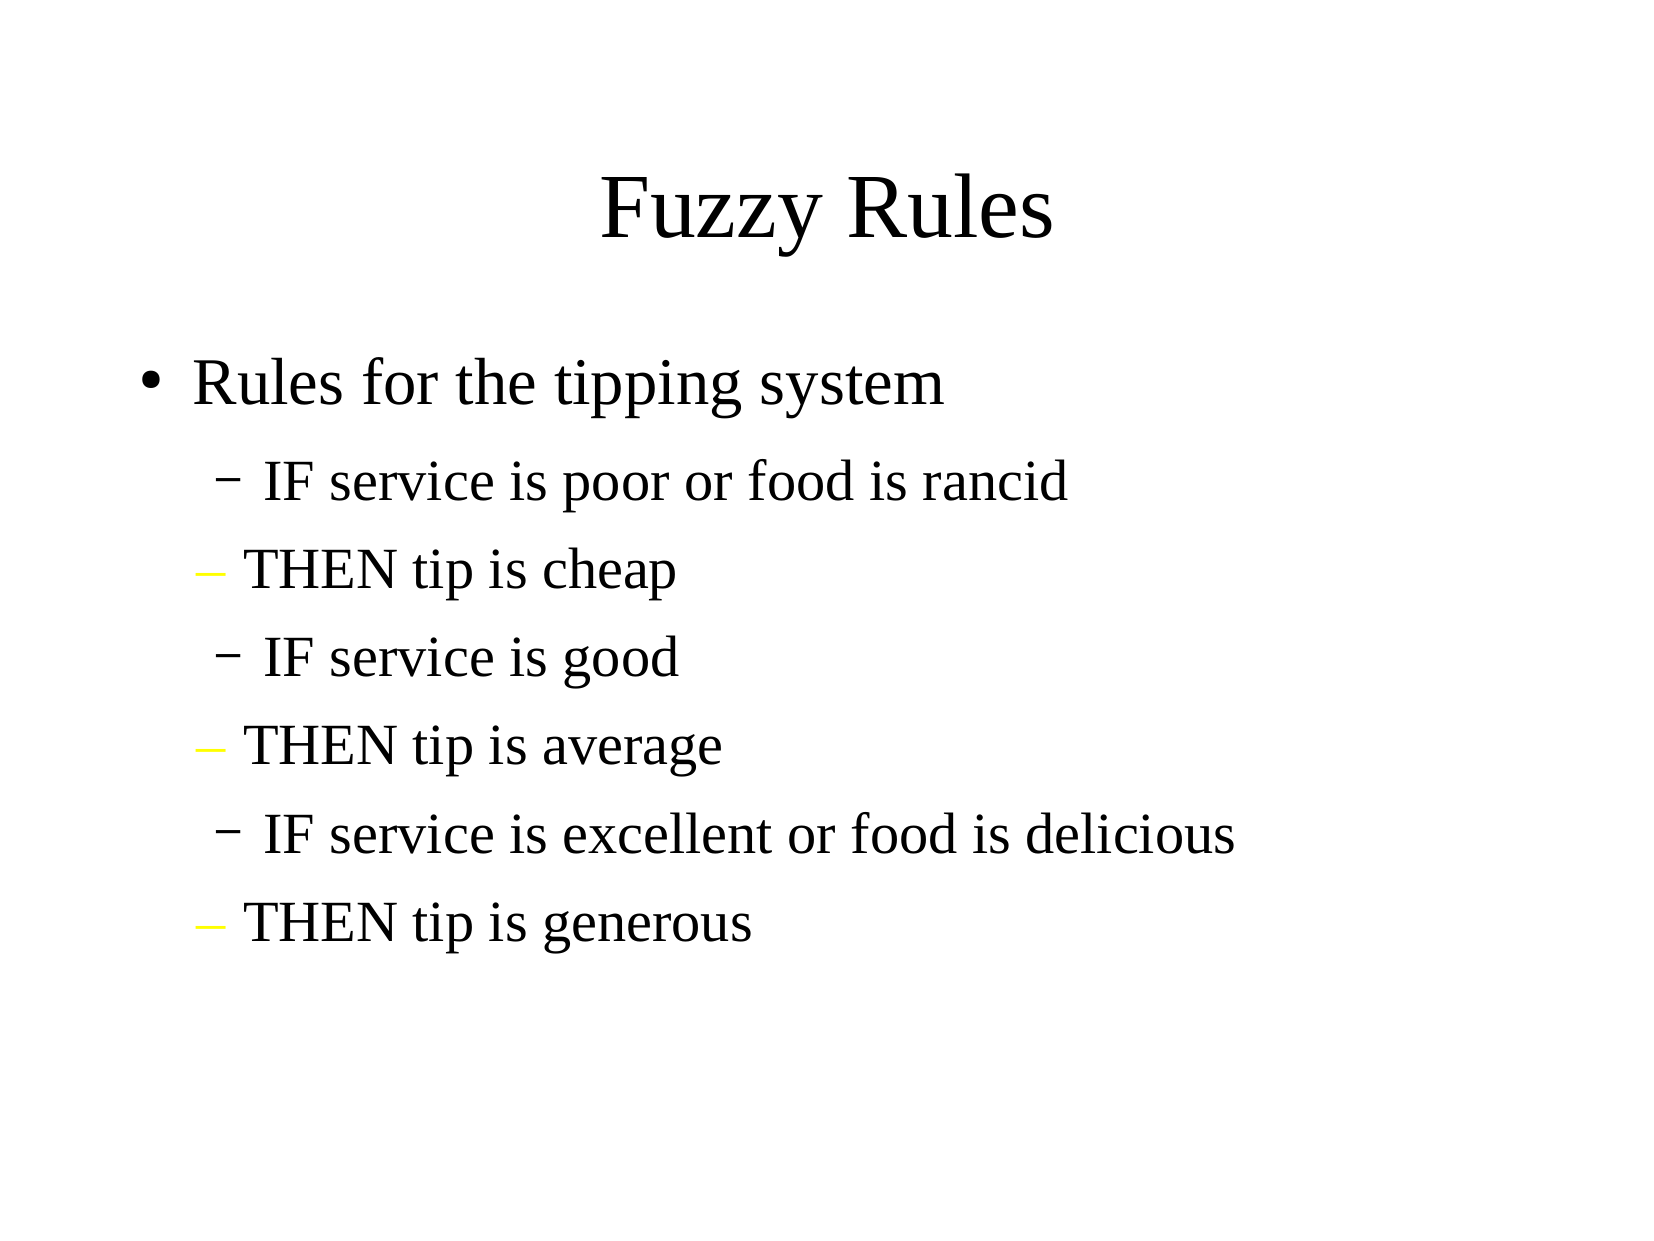

# Fuzzy Rules
Rules for the tipping system
IF service is poor or food is rancid
THEN tip is cheap
IF service is good
THEN tip is average
IF service is excellent or food is delicious
THEN tip is generous